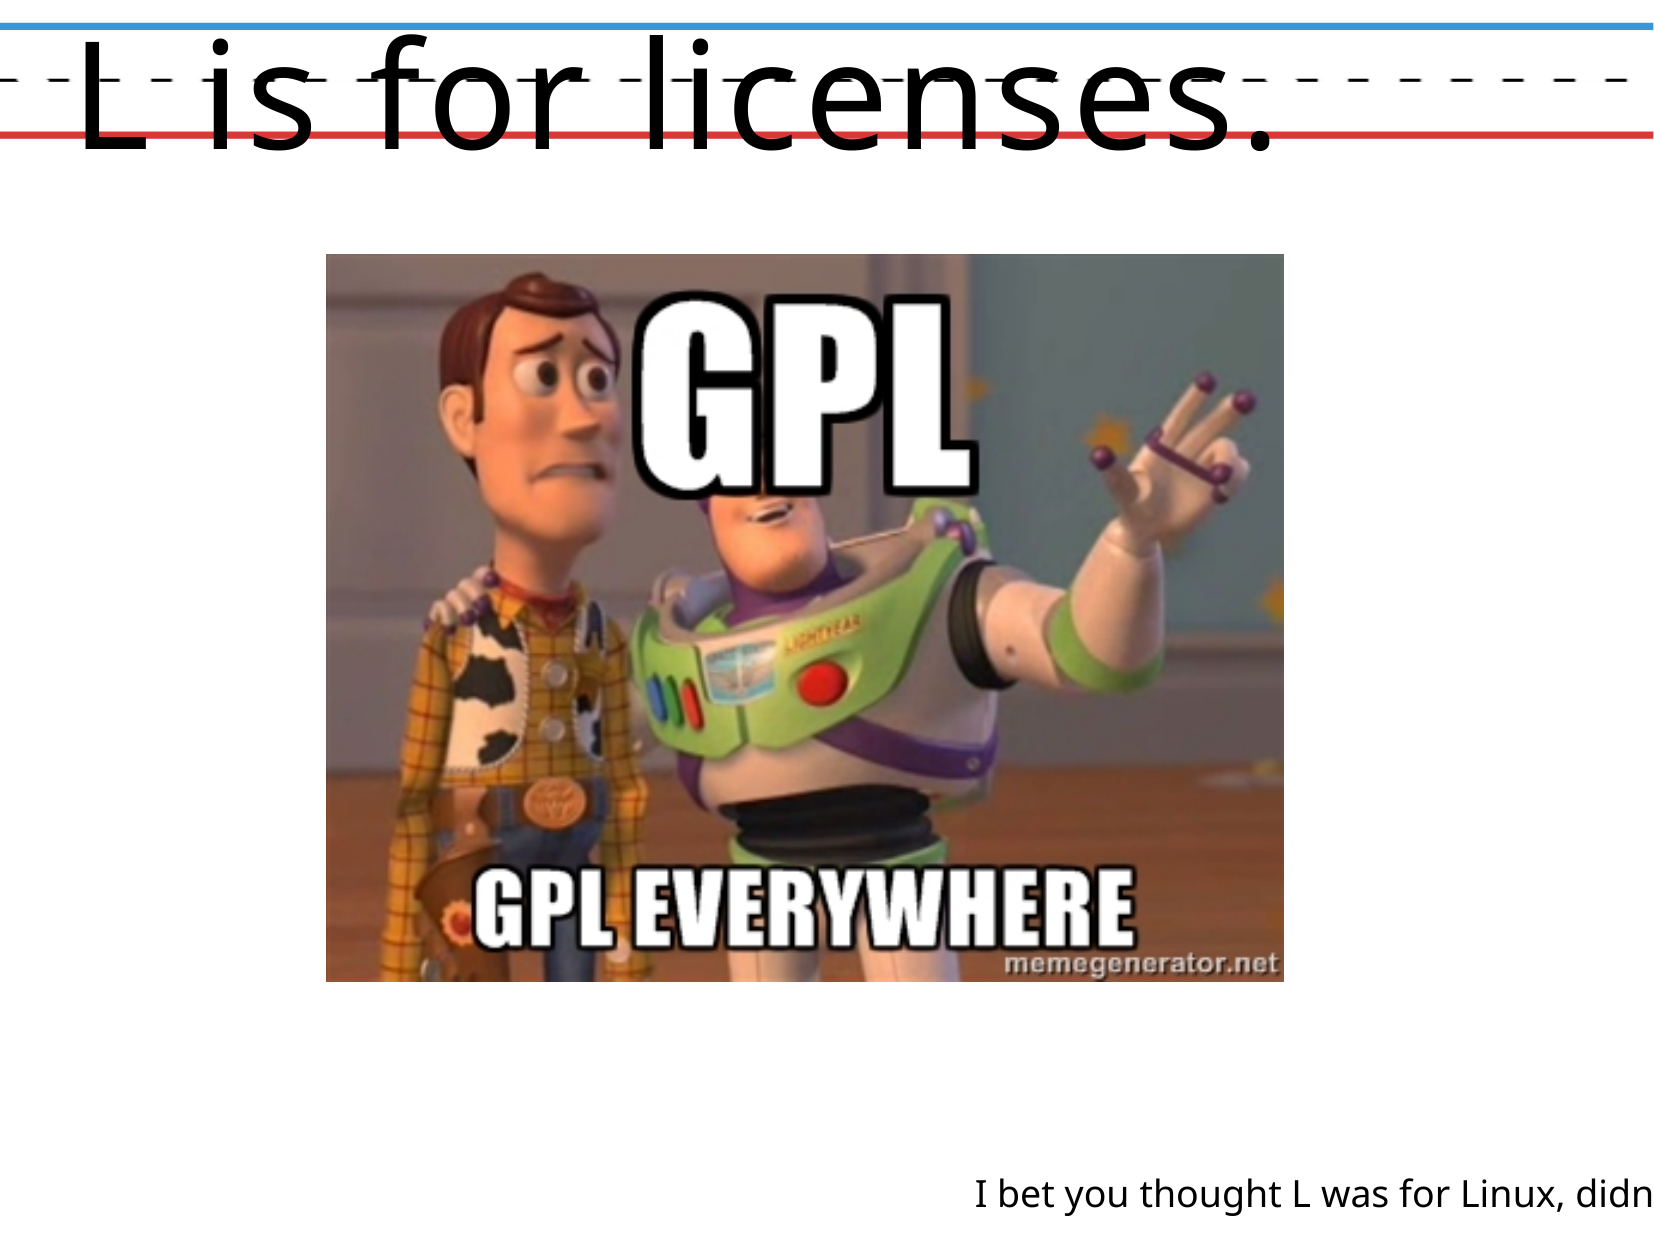

# L is for licenses.
I bet you thought L was for Linux, didn't you?